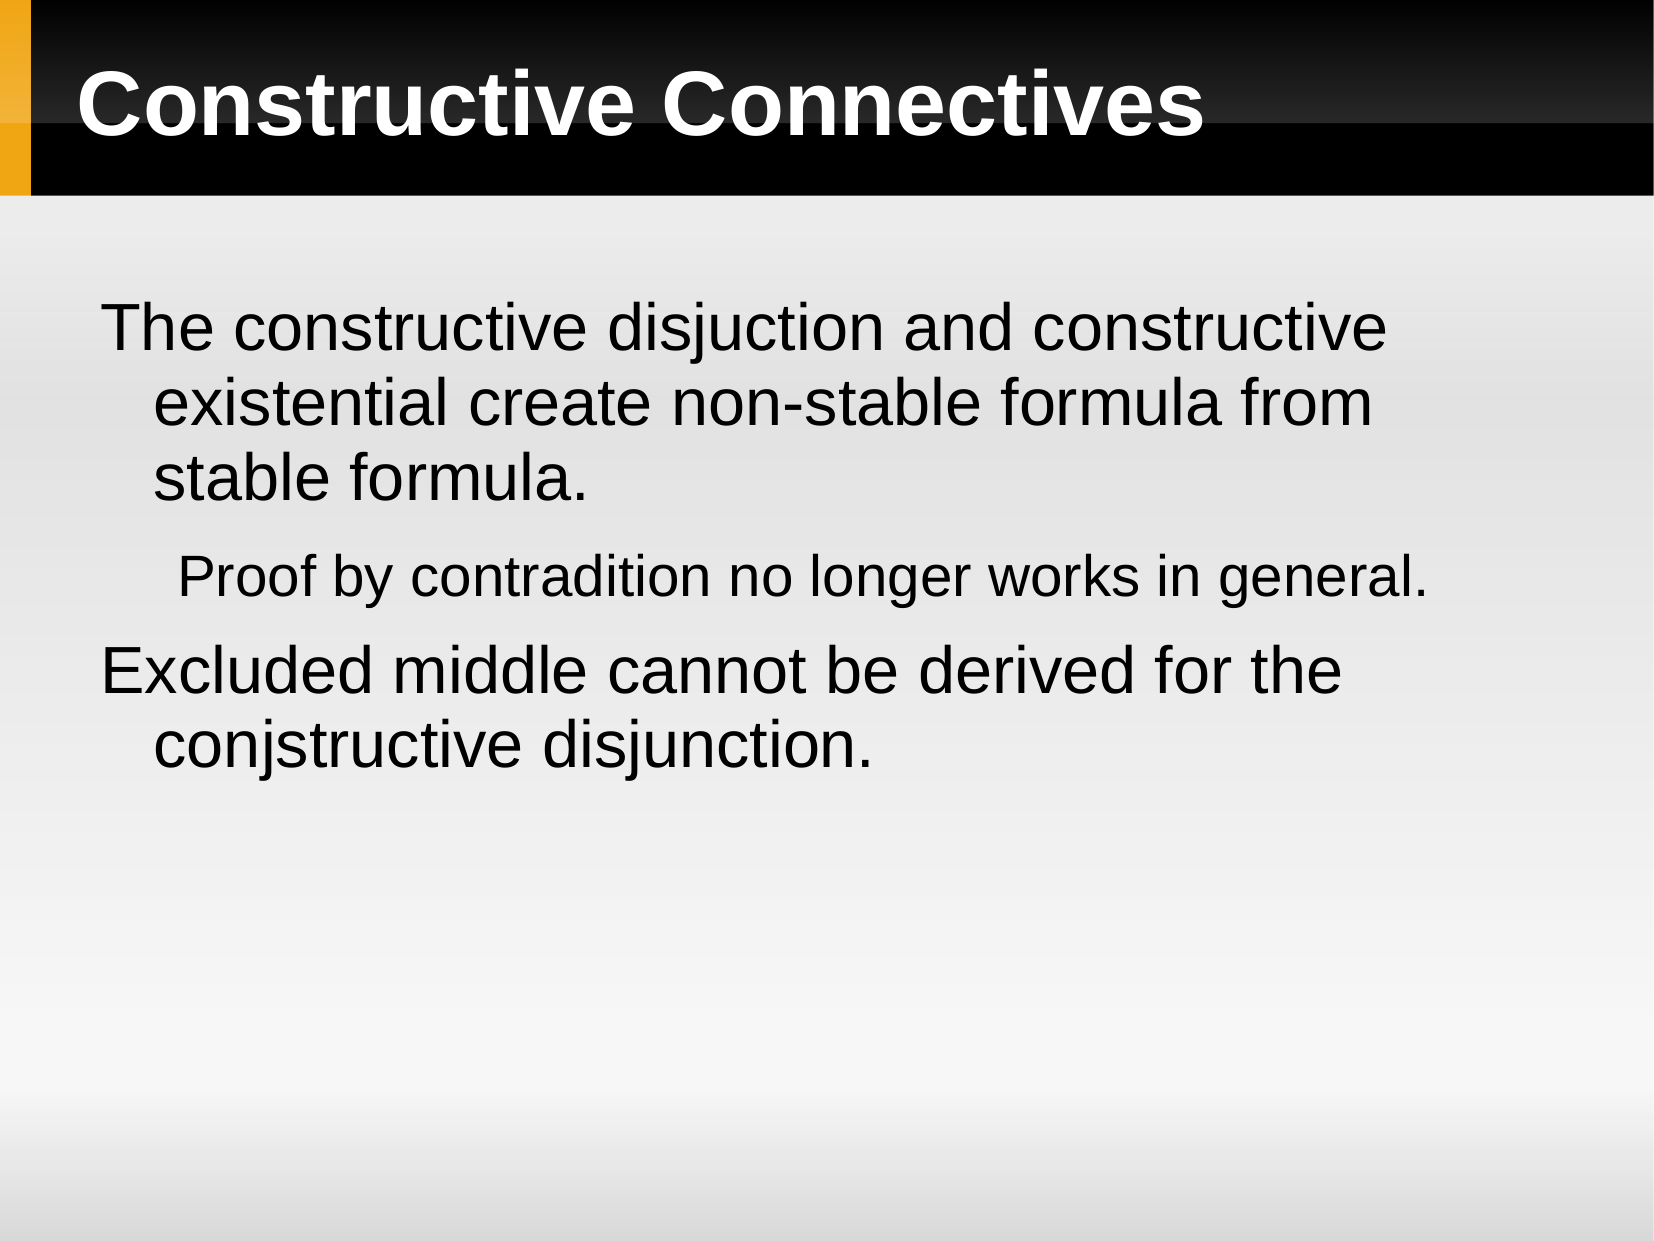

# Constructive Connectives
The constructive disjuction and constructive existential create non-stable formula from stable formula.
Proof by contradition no longer works in general.
Excluded middle cannot be derived for the conjstructive disjunction.